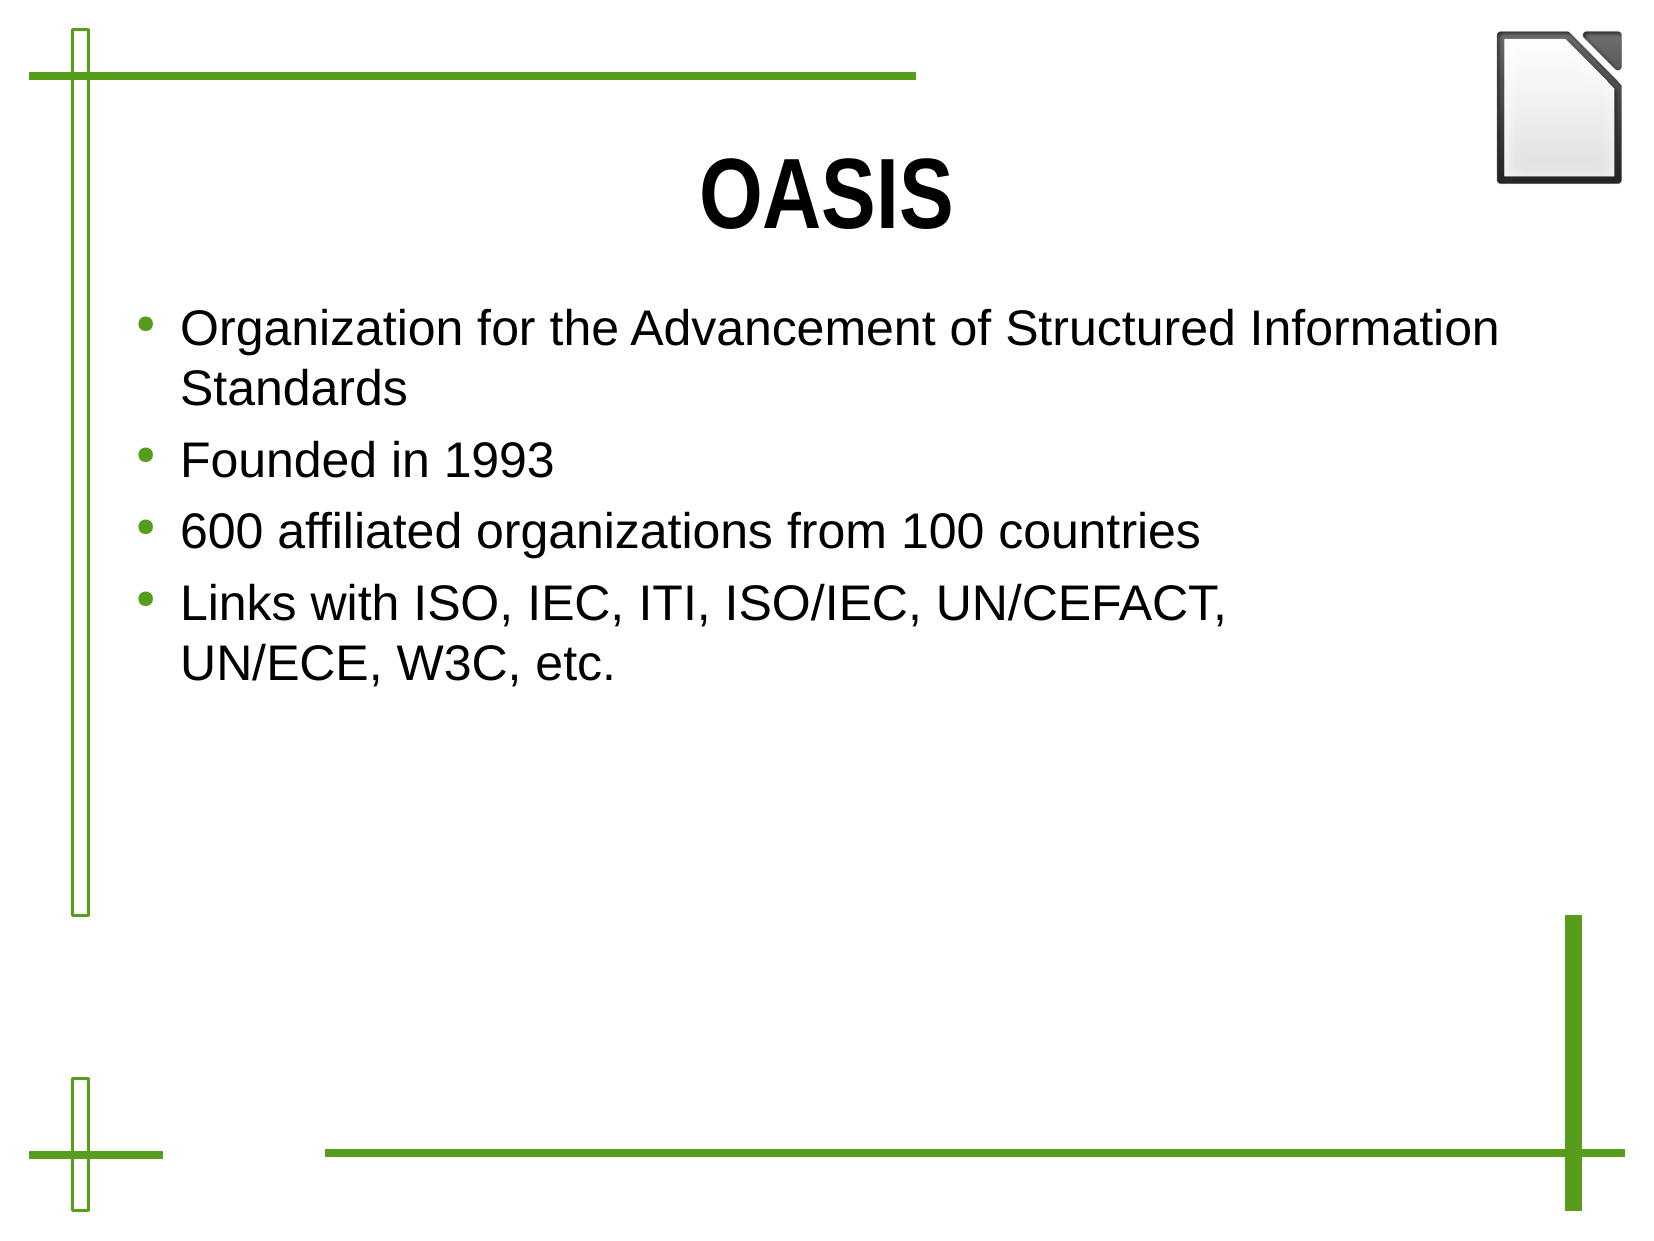

# OASIS
Organization for the Advancement of Structured Information Standards
Founded in 1993
600 affiliated organizations from 100 countries
Links with ISO, IEC, ITI, ISO/IEC, UN/CEFACT,
UN/ECE, W3C, etc.